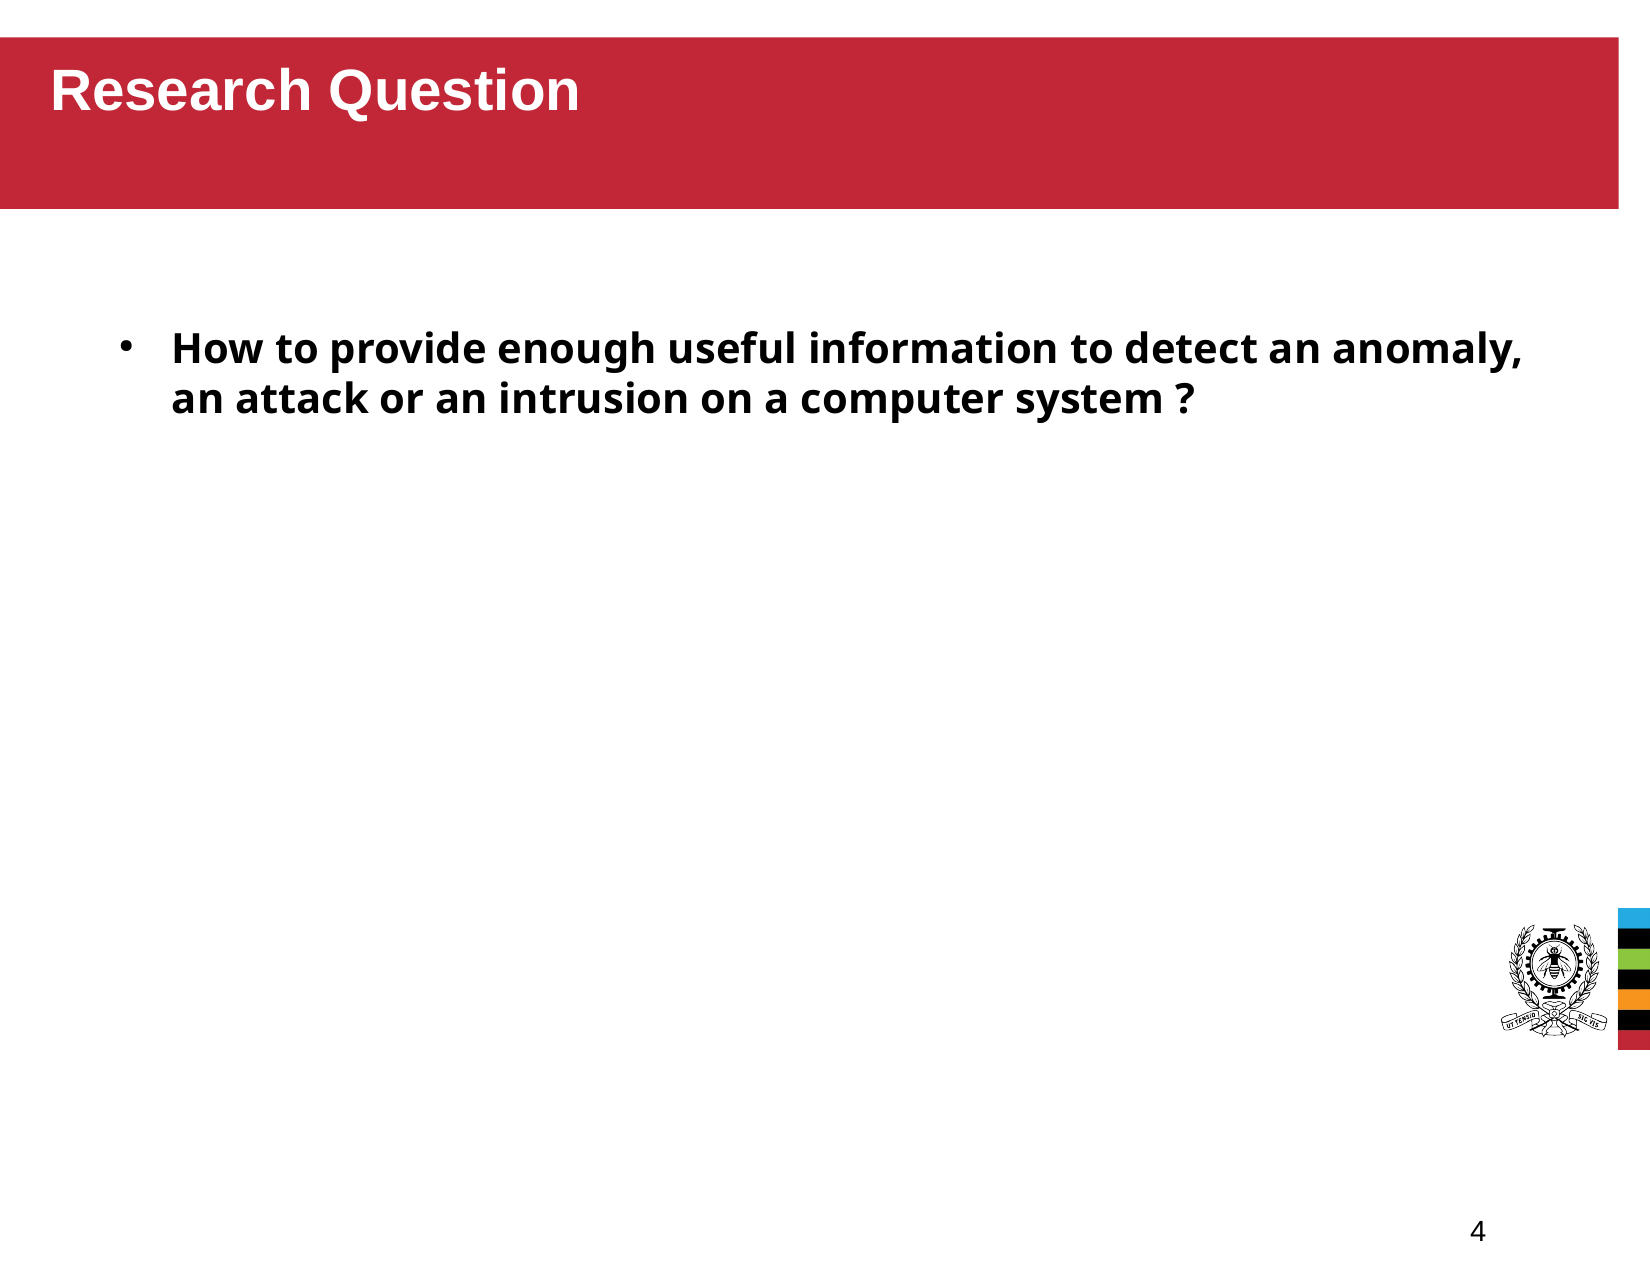

Research Question
# How to provide enough useful information to detect an anomaly, an attack or an intrusion on a computer system ?